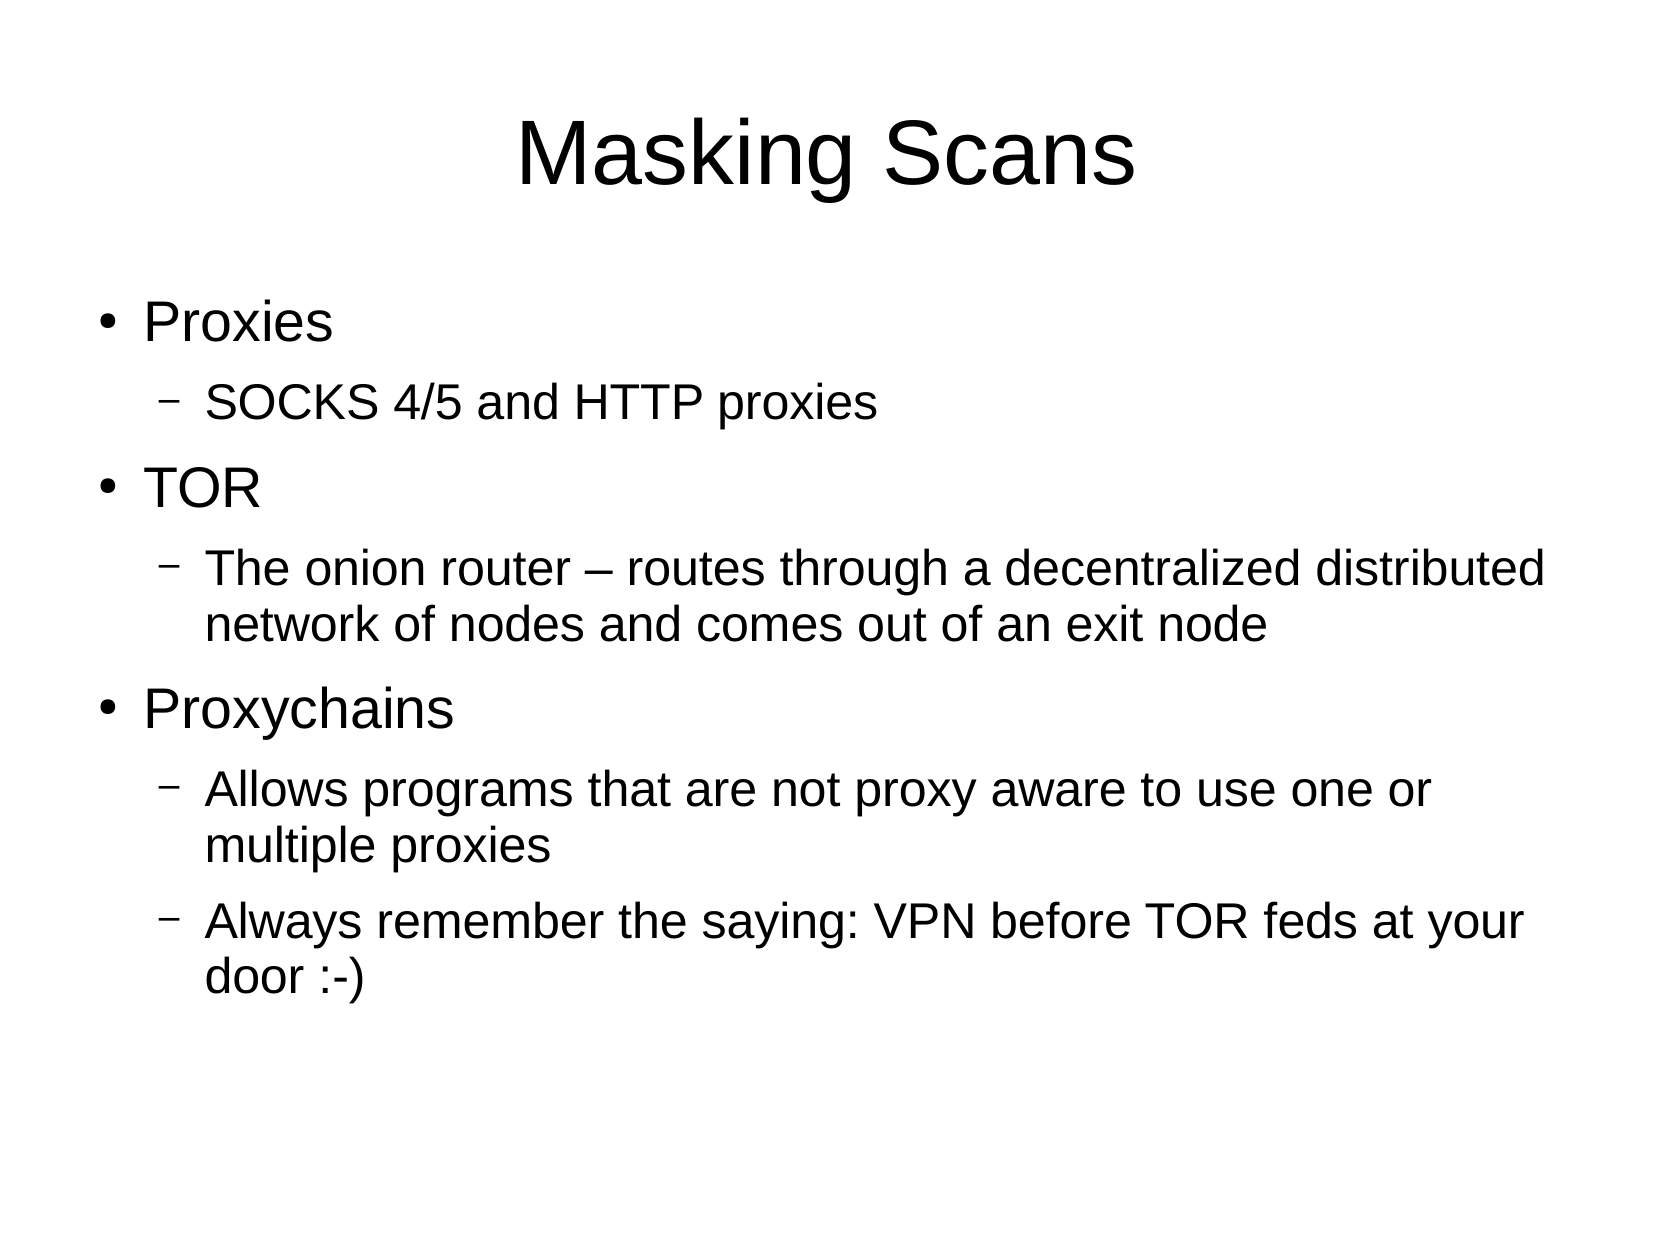

# Masking Scans
Proxies
SOCKS 4/5 and HTTP proxies
TOR
The onion router – routes through a decentralized distributed network of nodes and comes out of an exit node
Proxychains
Allows programs that are not proxy aware to use one or multiple proxies
Always remember the saying: VPN before TOR feds at your door :-)